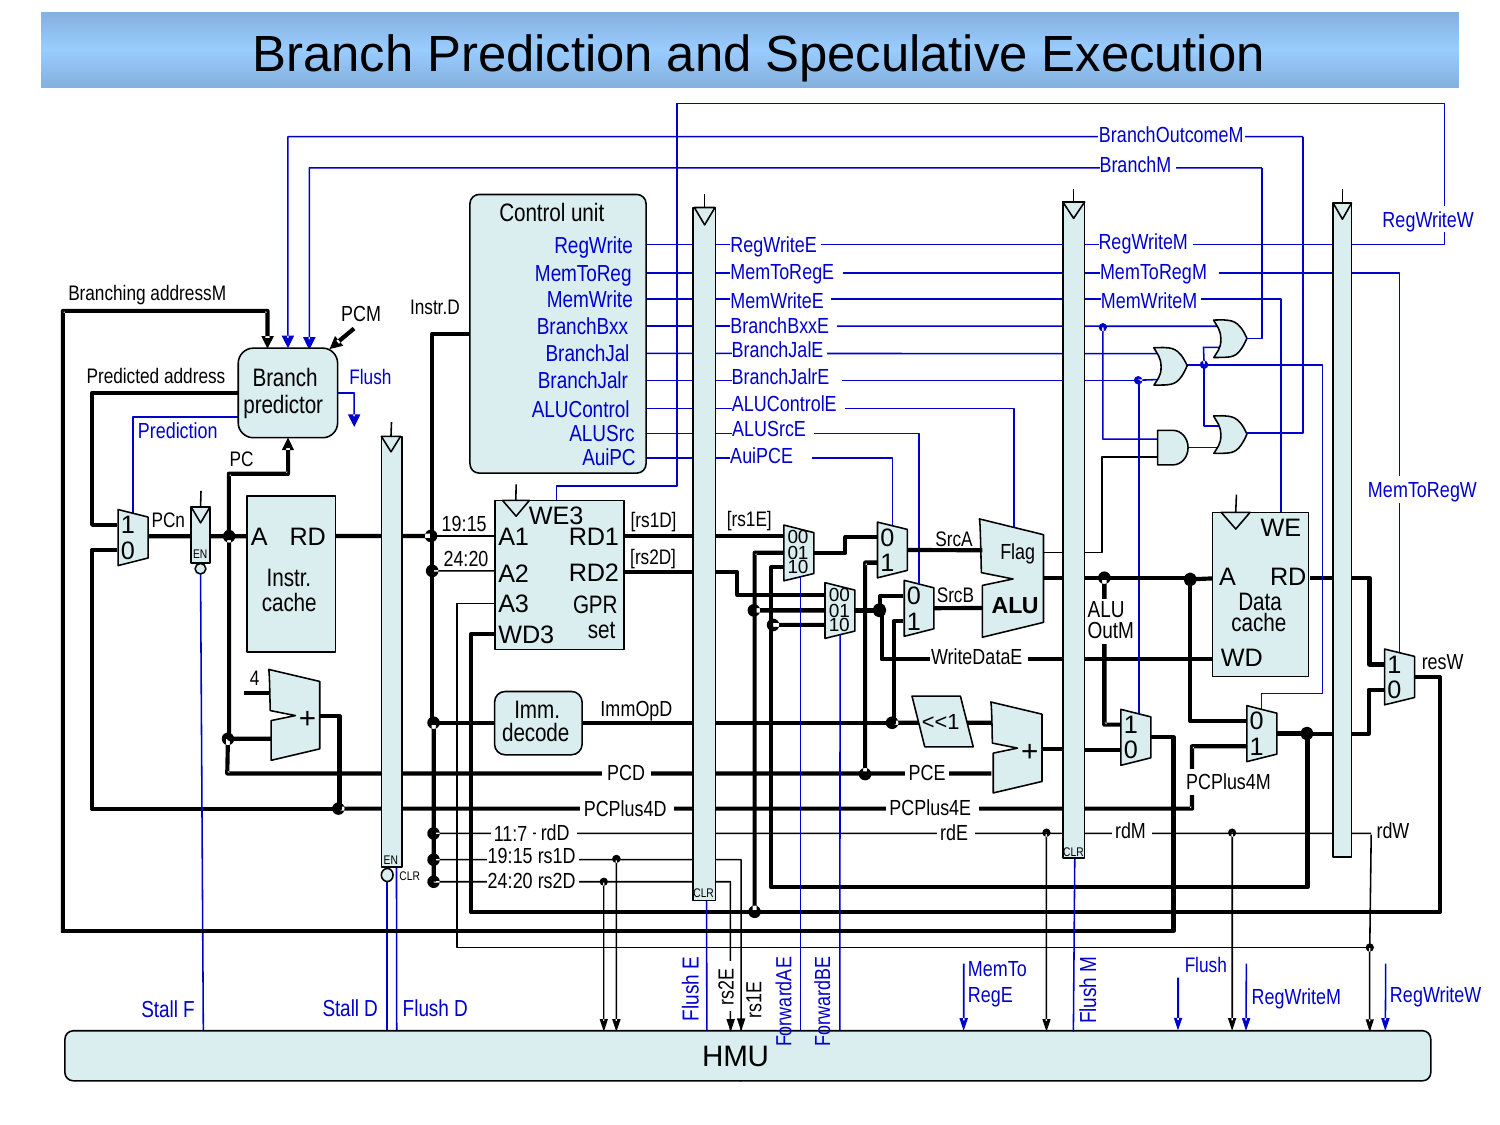

# Branch Prediction and Speculative Execution
B35APO Computer Architectures
44